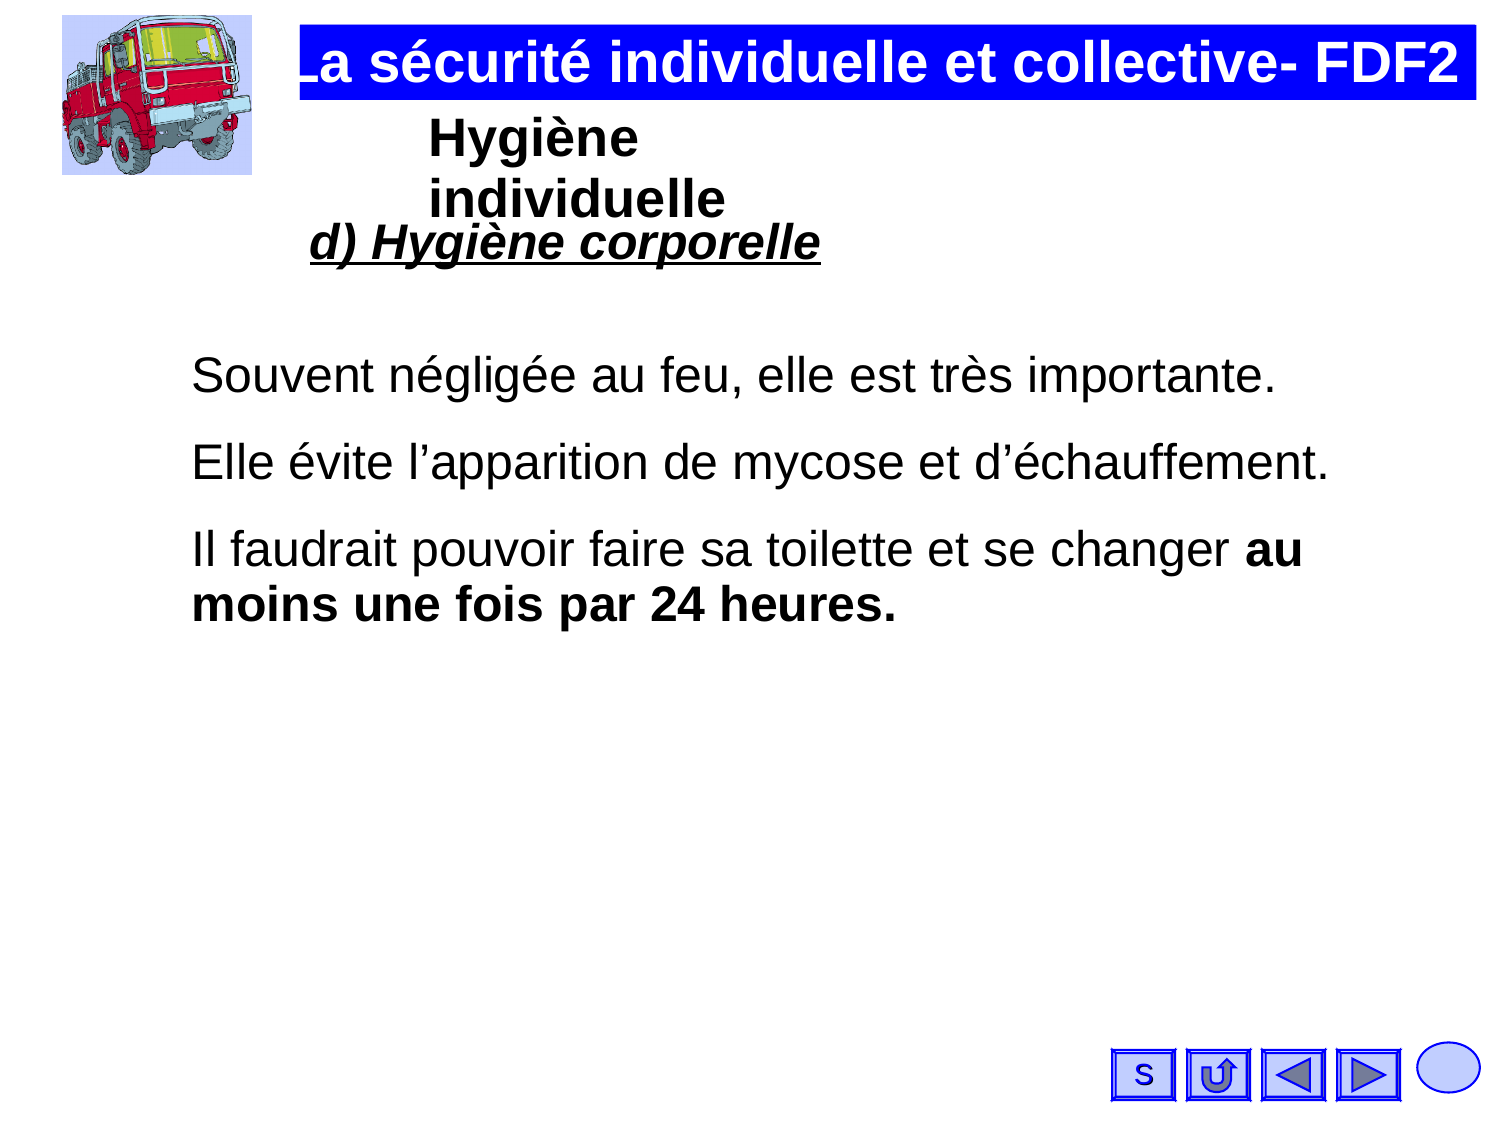

FDF2
La sécurité individuelle et collective- FDF2
La surveillance active - FDF2
Hygiène individuelle
d) Hygiène corporelle
Souvent négligée au feu, elle est très importante.
Elle évite l’apparition de mycose et d’échauffement.
Il faudrait pouvoir faire sa toilette et se changer au moins une fois par 24 heures.